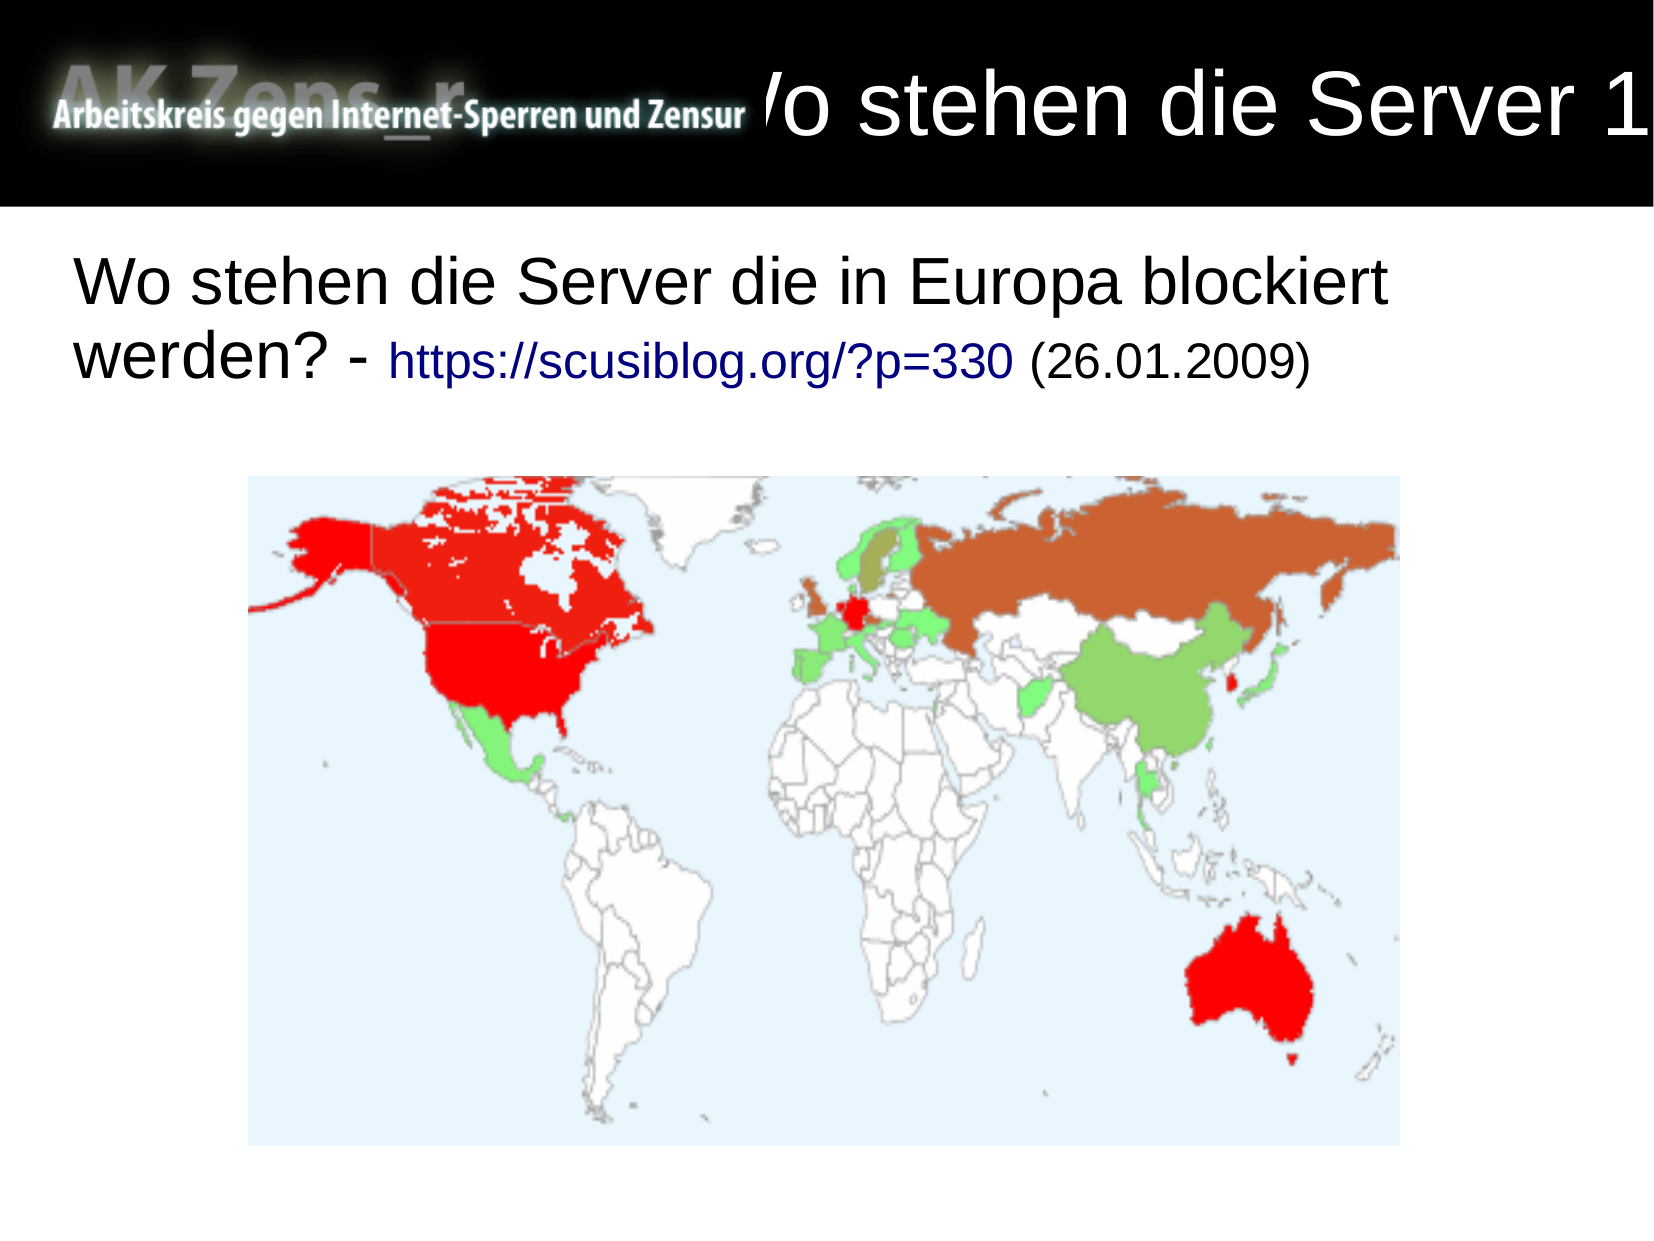

# Wo stehen die Server 1
Wo stehen die Server die in Europa blockiert werden? - https://scusiblog.org/?p=330 (26.01.2009)